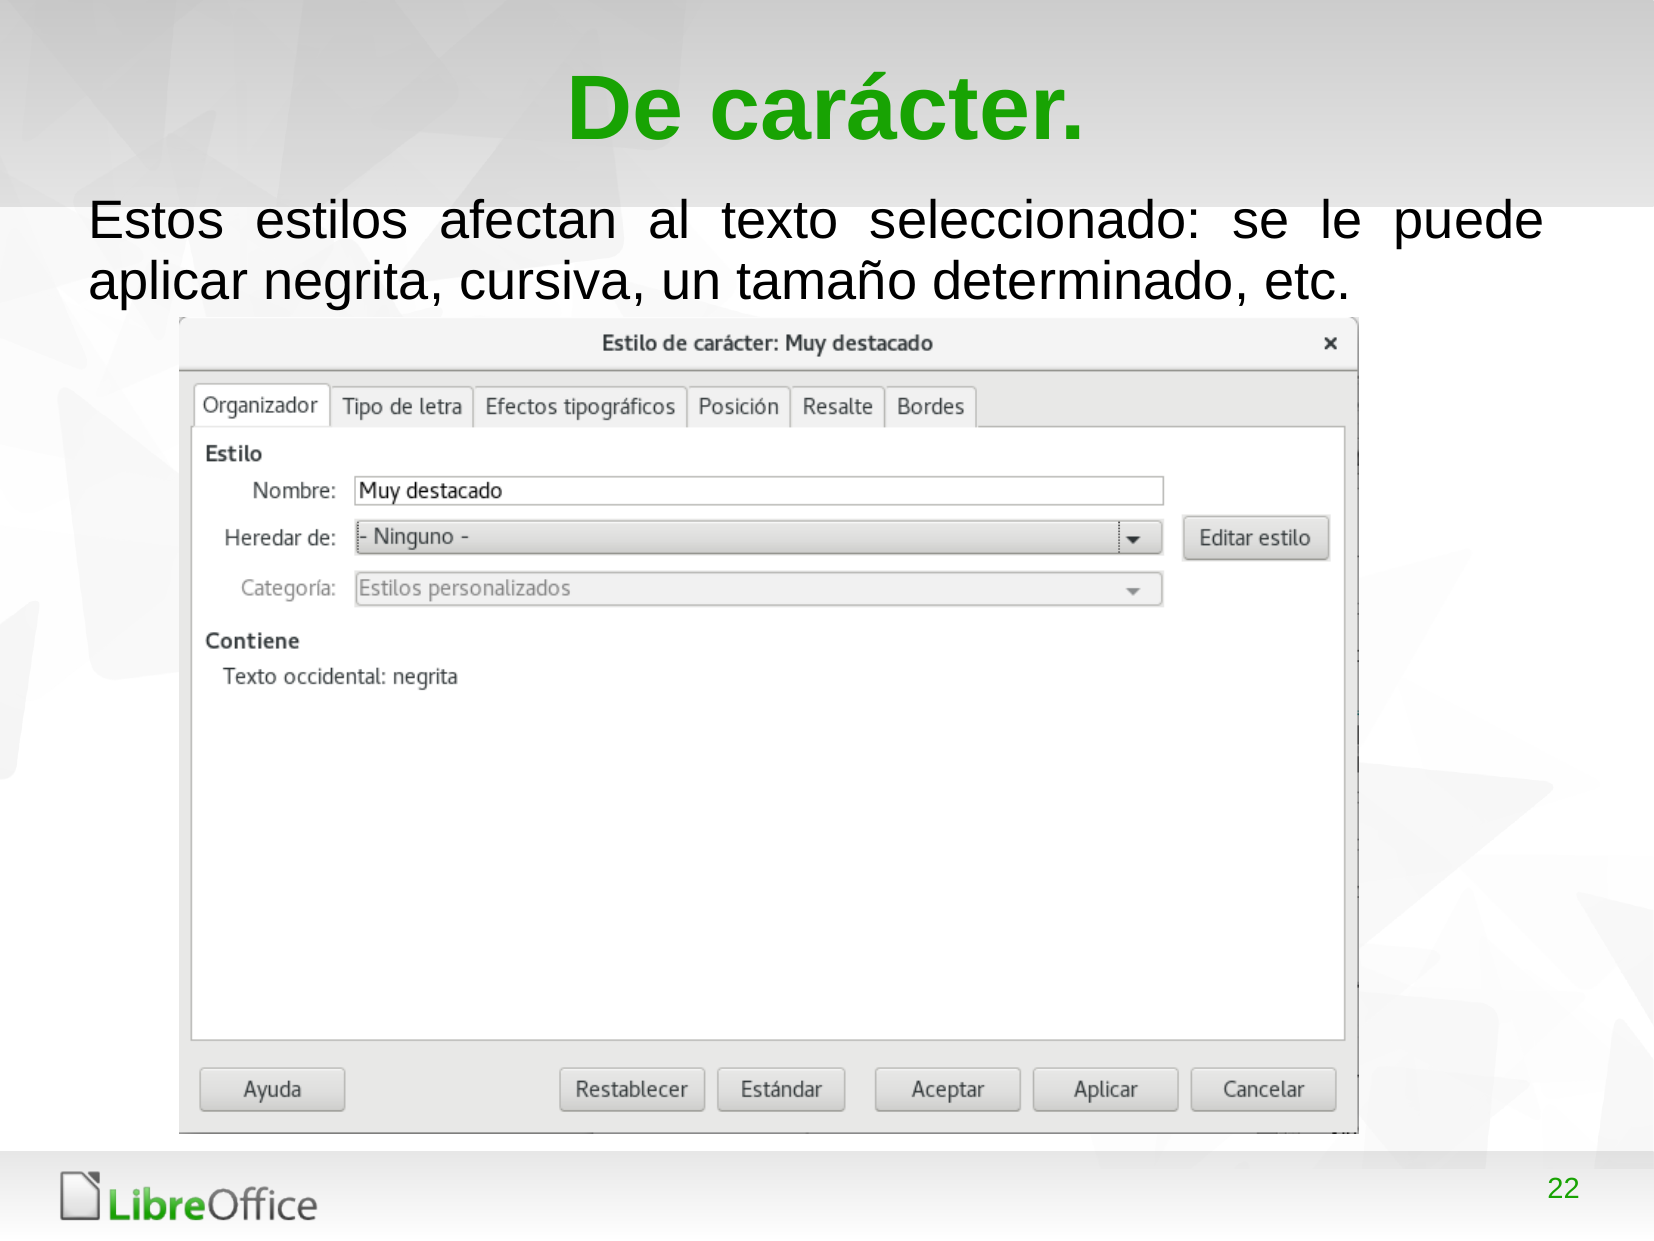

# De carácter.
Estos estilos afectan al texto seleccionado: se le puede aplicar negrita, cursiva, un tamaño determinado, etc.